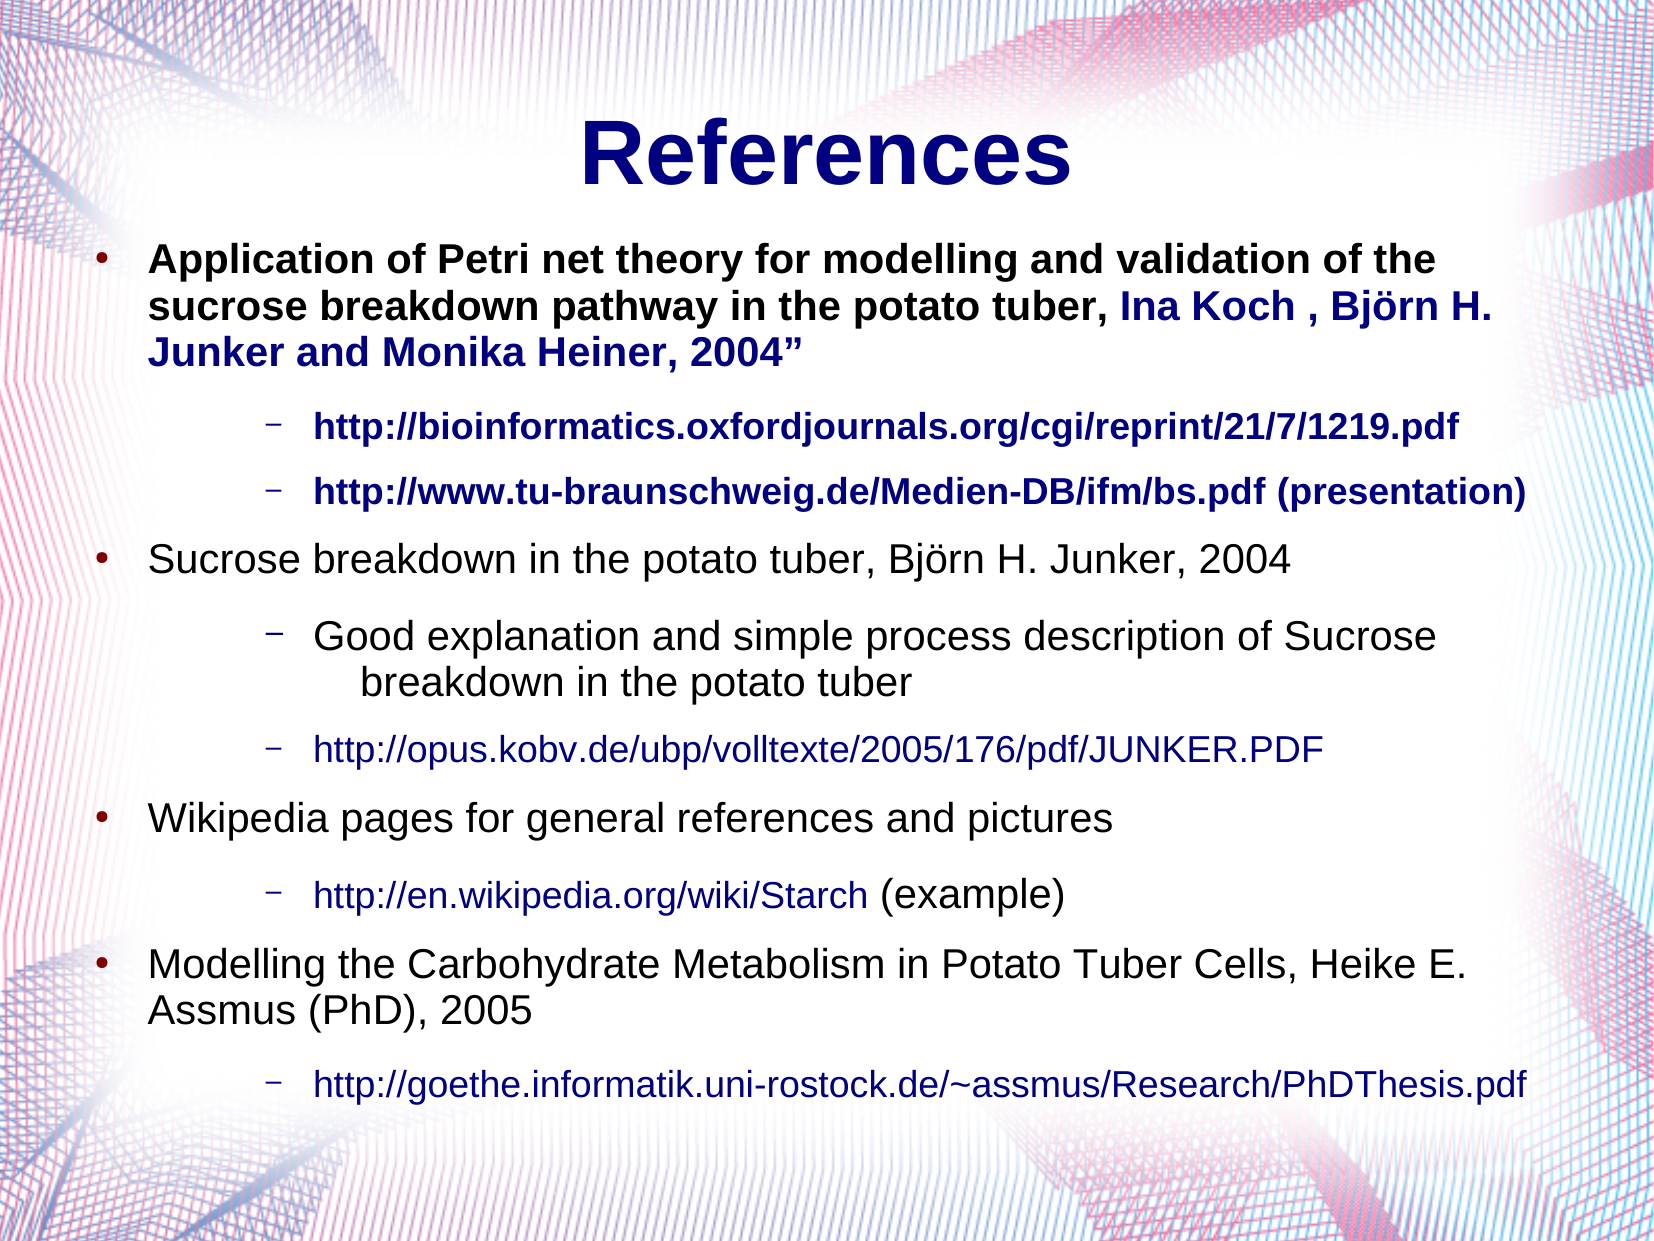

# References
Application of Petri net theory for modelling and validation of the sucrose breakdown pathway in the potato tuber, Ina Koch , Björn H. Junker and Monika Heiner, 2004”
http://bioinformatics.oxfordjournals.org/cgi/reprint/21/7/1219.pdf
http://www.tu-braunschweig.de/Medien-DB/ifm/bs.pdf (presentation)
Sucrose breakdown in the potato tuber, Björn H. Junker, 2004
Good explanation and simple process description of Sucrose breakdown in the potato tuber
http://opus.kobv.de/ubp/volltexte/2005/176/pdf/JUNKER.PDF
Wikipedia pages for general references and pictures
http://en.wikipedia.org/wiki/Starch (example)
Modelling the Carbohydrate Metabolism in Potato Tuber Cells, Heike E. Assmus (PhD), 2005
http://goethe.informatik.uni-rostock.de/~assmus/Research/PhDThesis.pdf